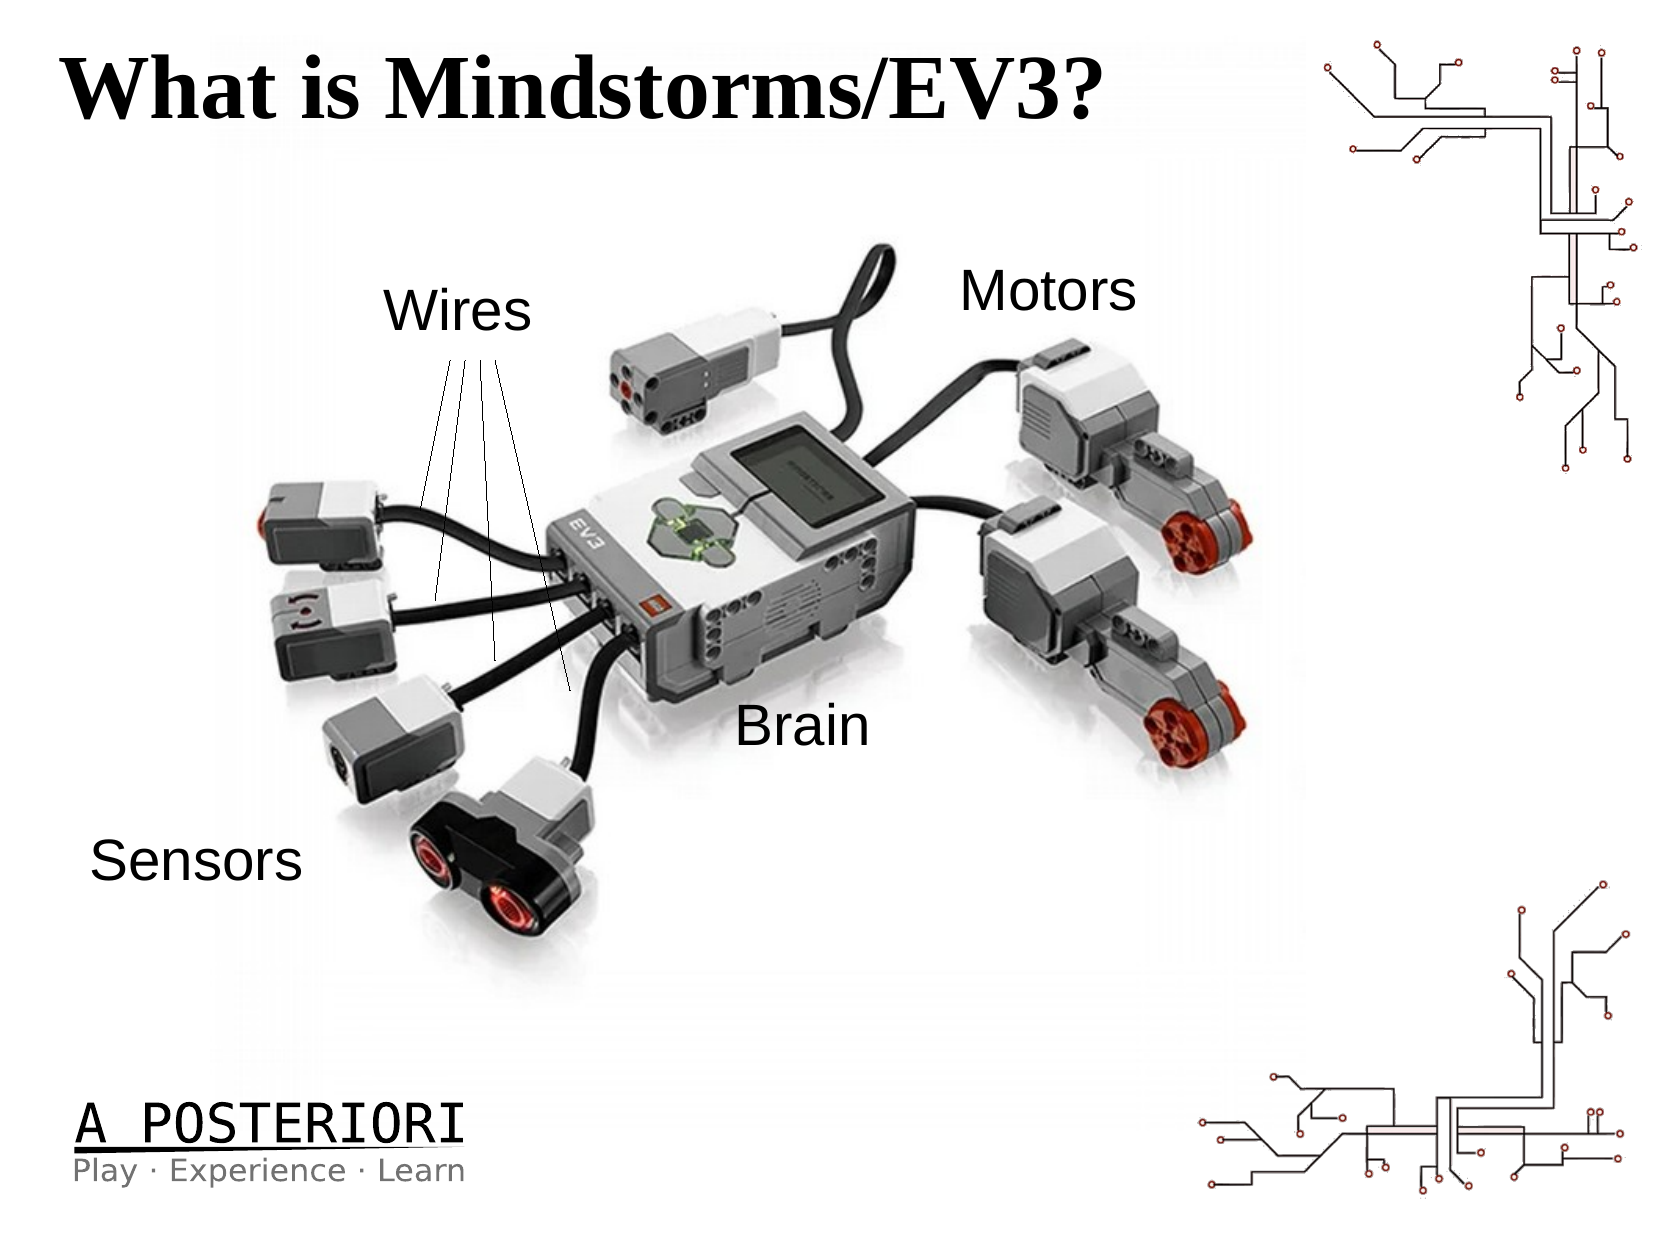

# What is Mindstorms/EV3?
Motors
Wires
Brain
Sensors